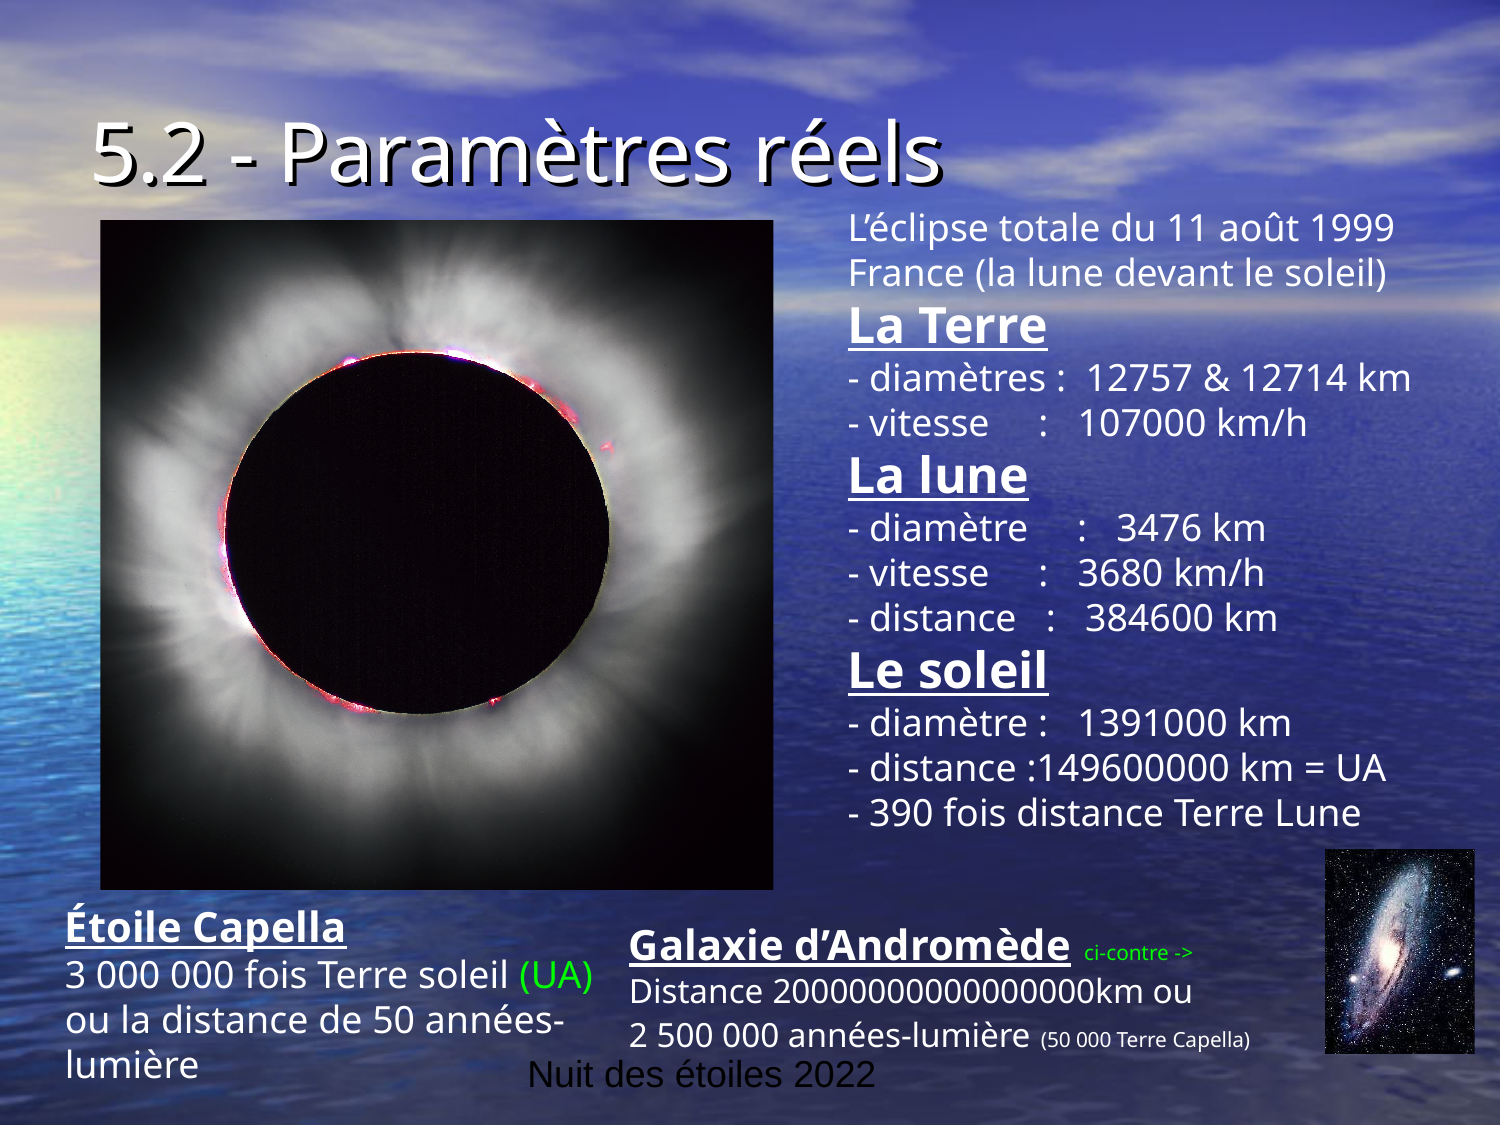

# 5.2 - Paramètres réels
L’éclipse totale du 11 août 1999
France (la lune devant le soleil)
La Terre
- diamètres : 12757 & 12714 km
- vitesse : 107000 km/h
La lune
- diamètre : 3476 km
- vitesse : 3680 km/h
- distance : 384600 km
Le soleil
- diamètre : 1391000 km
 distance :149600000 km = UA
 390 fois distance Terre Lune
Étoile Capella
3 000 000 fois Terre soleil (UA) ou la distance de 50 années-lumière
Galaxie d’Andromède ci-contre ->
Distance 20000000000000000km ou
2 500 000 années-lumière (50 000 Terre Capella)
Nuit des étoiles 2022